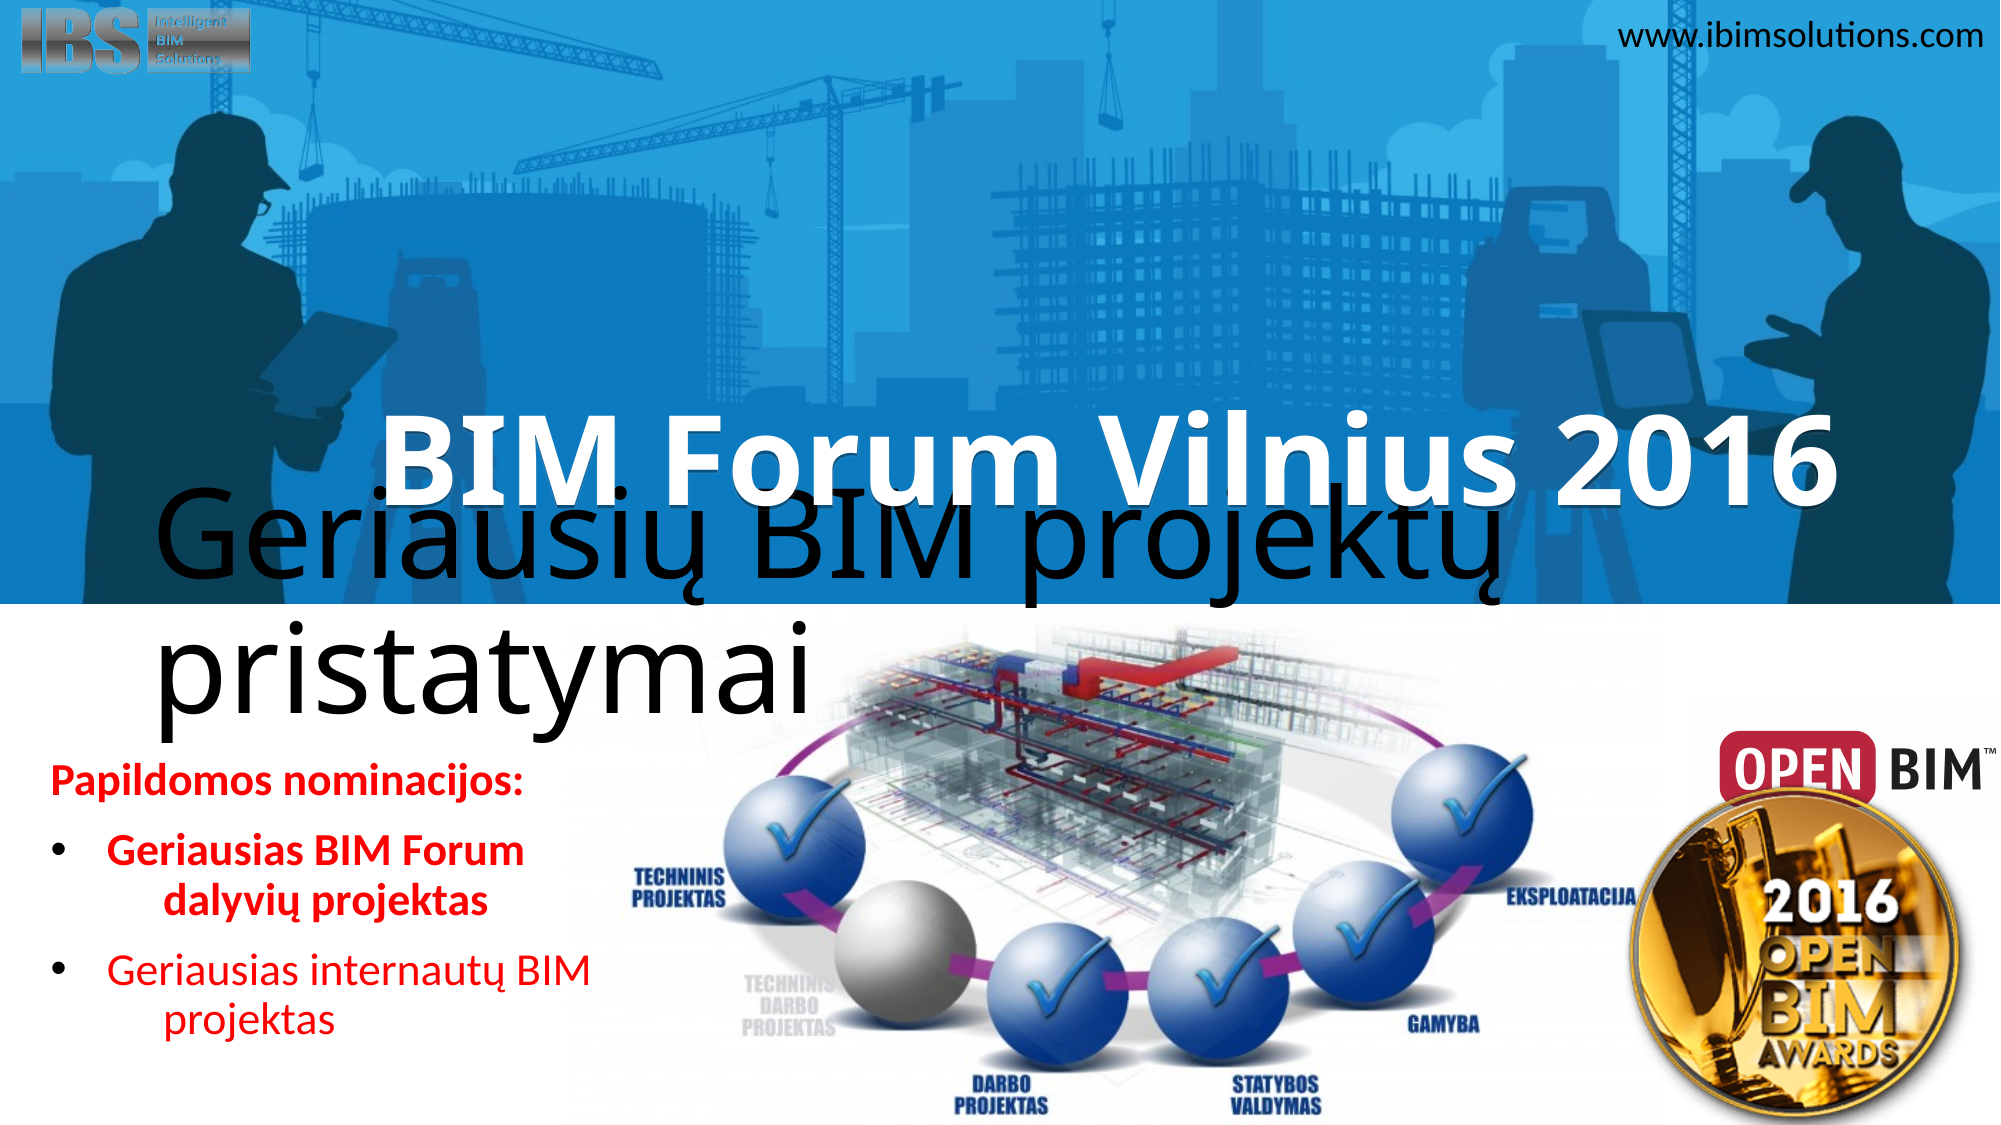

www.ibimsolutions.com
# Geriausių BIM projektų pristatymai
BIM Forum Vilnius 2016
Papildomos nominacijos:
Geriausias BIM Forum dalyvių projektas
Geriausias internautų BIM projektas